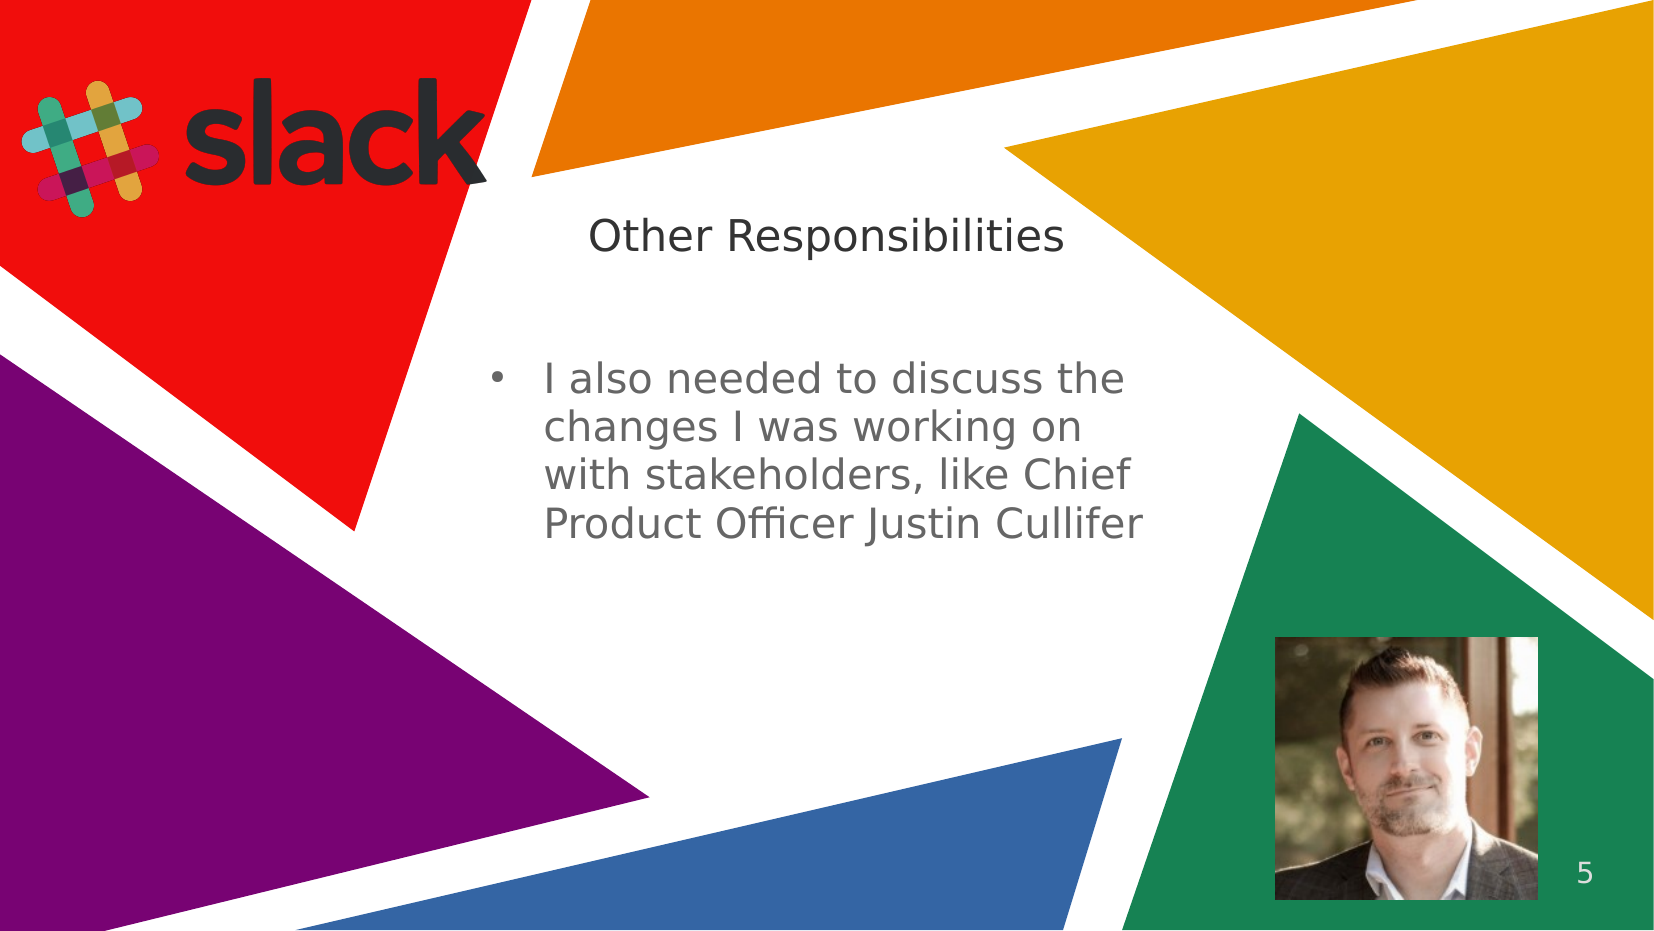

# Other Responsibilities
I also needed to discuss the changes I was working on with stakeholders, like Chief Product Officer Justin Cullifer
5